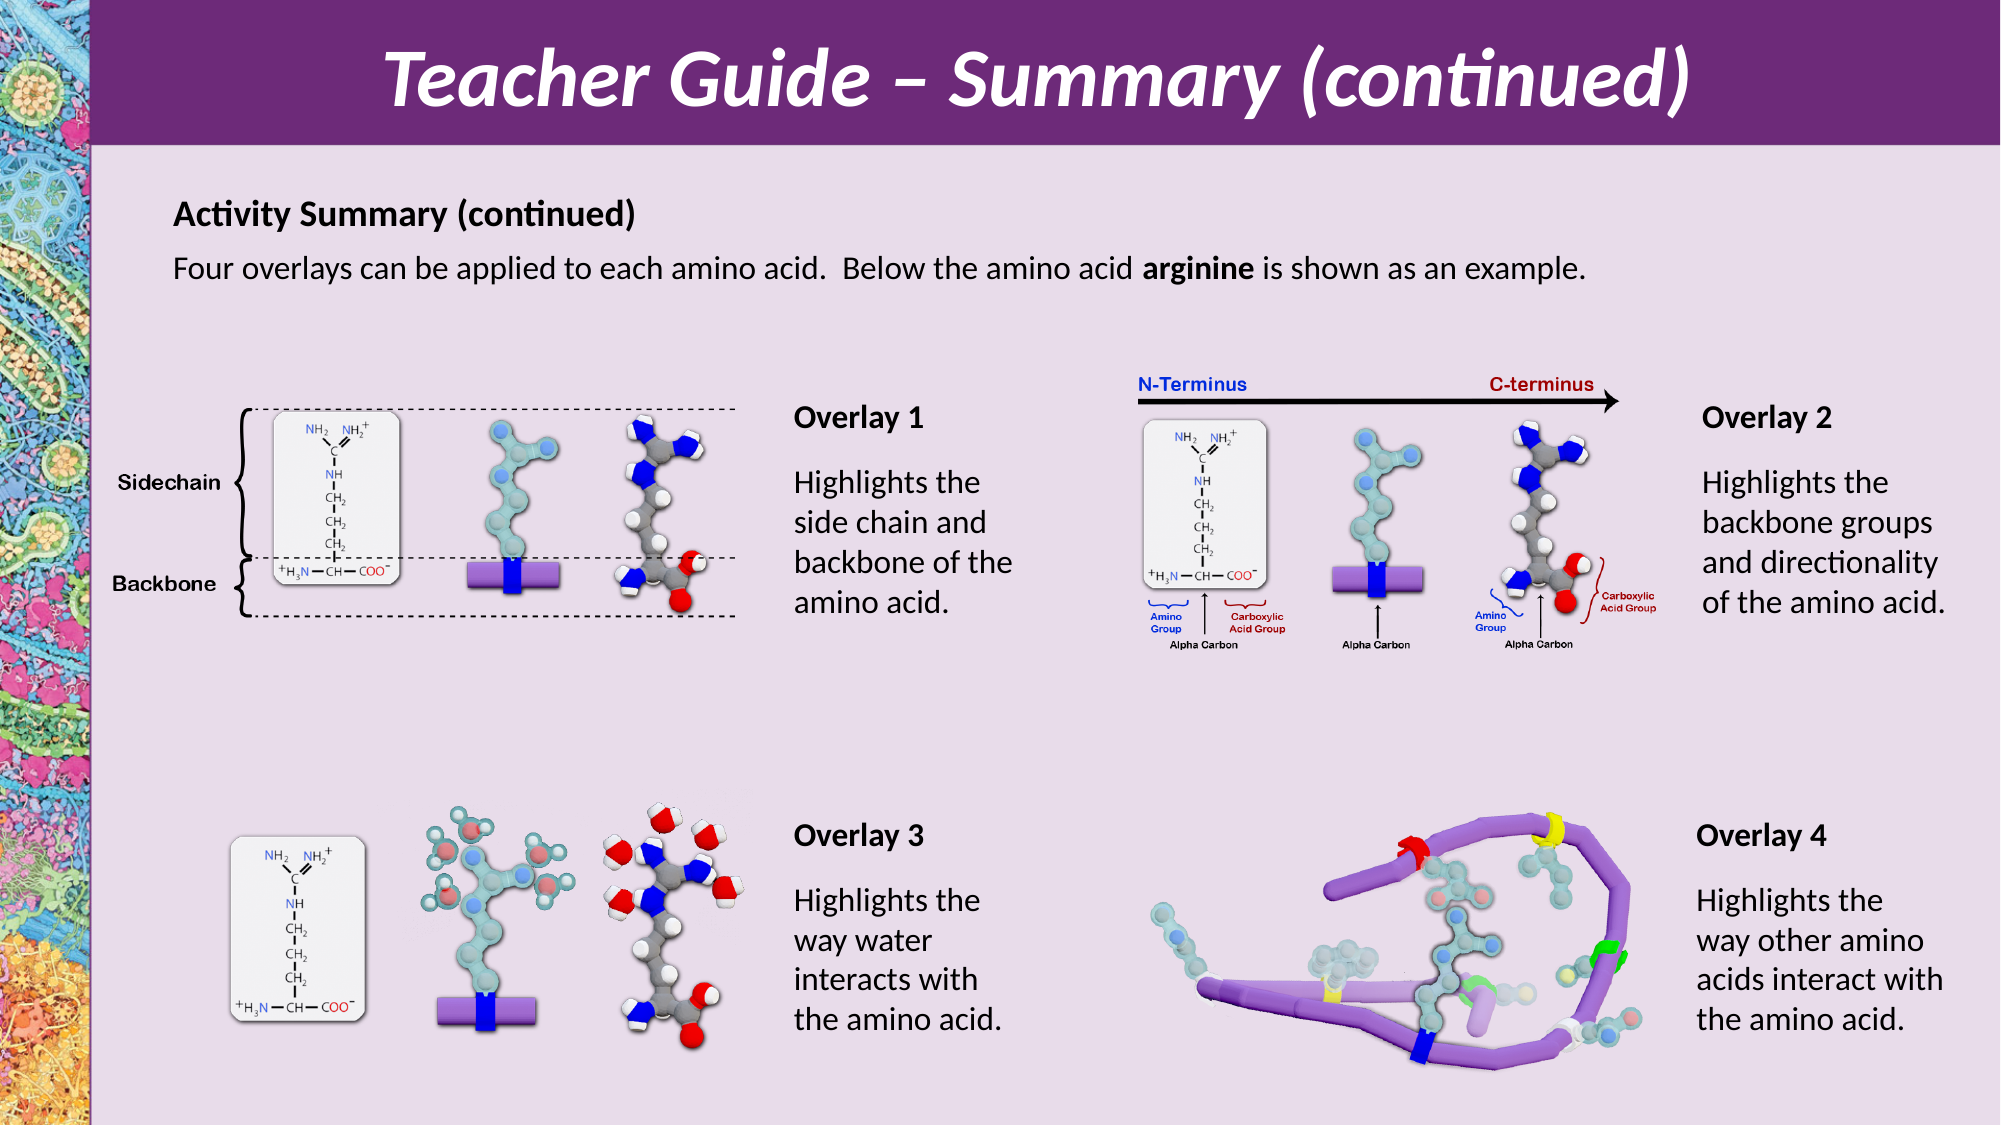

Teacher Guide – Summary (continued)
Activity Summary (continued)
Four overlays can be applied to each amino acid. Below the amino acid arginine is shown as an example.
Overlay 1
Highlights the side chain and backbone of the amino acid.
Overlay 2
Highlights the backbone groups and directionality of the amino acid.
Overlay 3
Highlights the way water interacts with the amino acid.
Overlay 4
Highlights the way other amino acids interact with the amino acid.